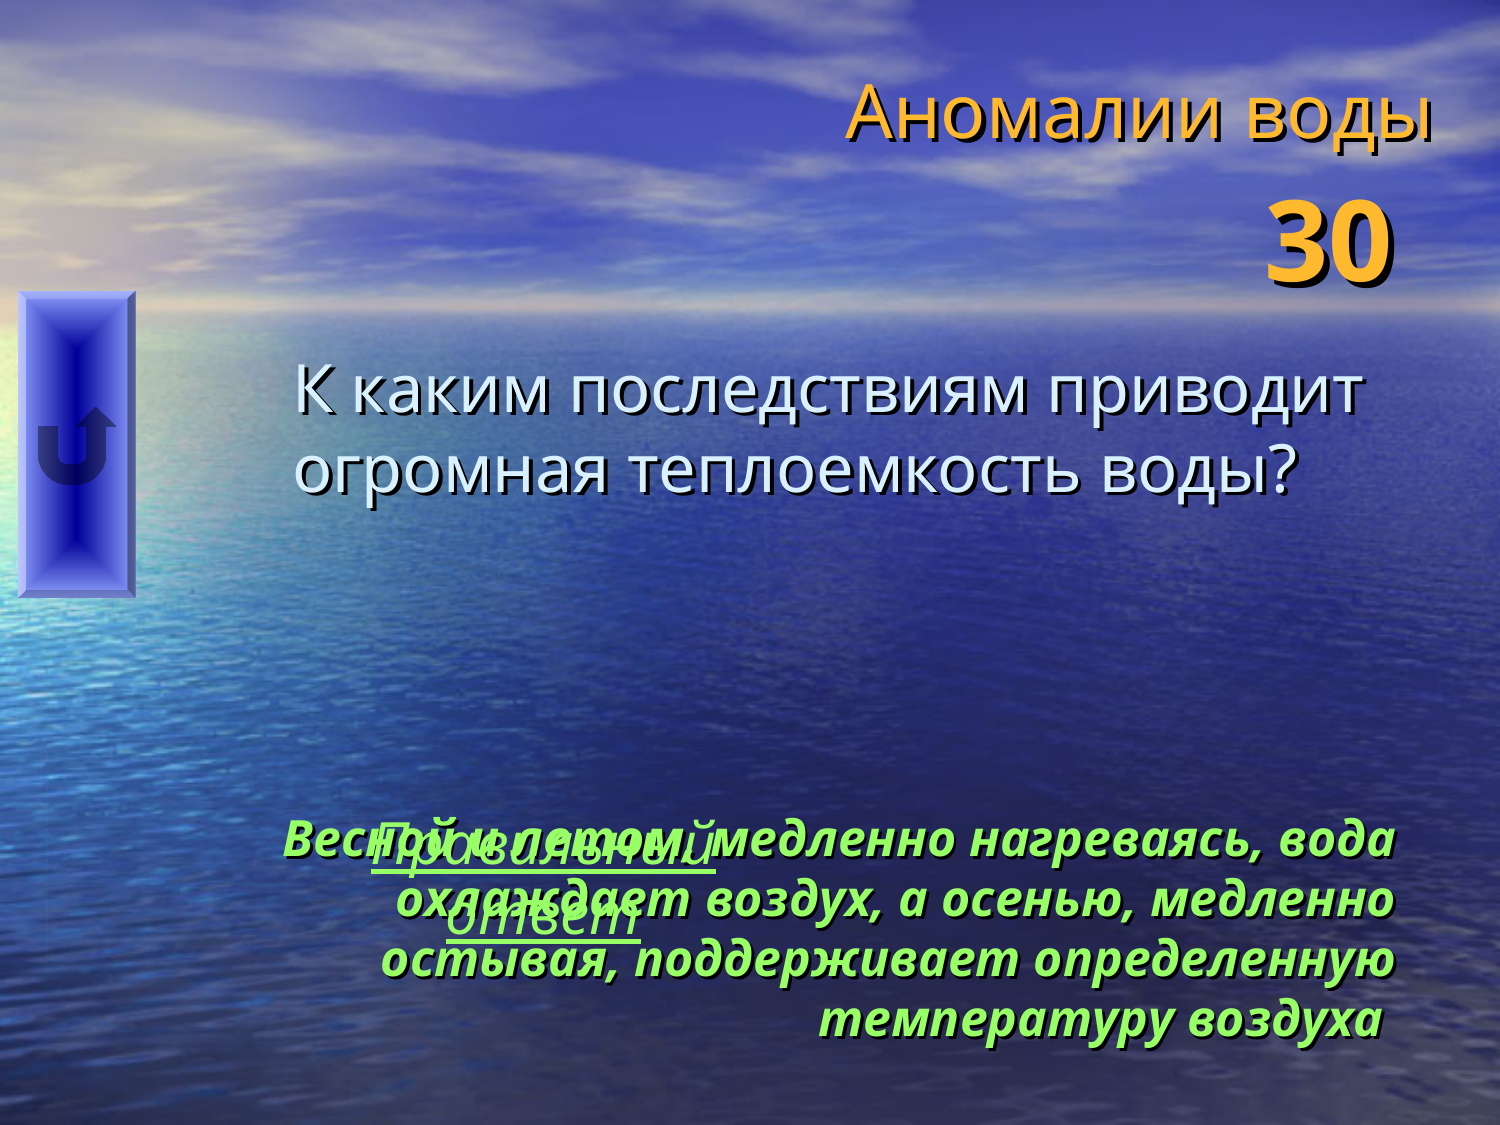

# Аномалии воды
30
К каким последствиям приводит огромная теплоемкость воды?
Весной и летом, медленно нагреваясь, вода охлаждает воздух, а осенью, медленно остывая, поддерживает определенную температуру воздуха
Правильный ответ